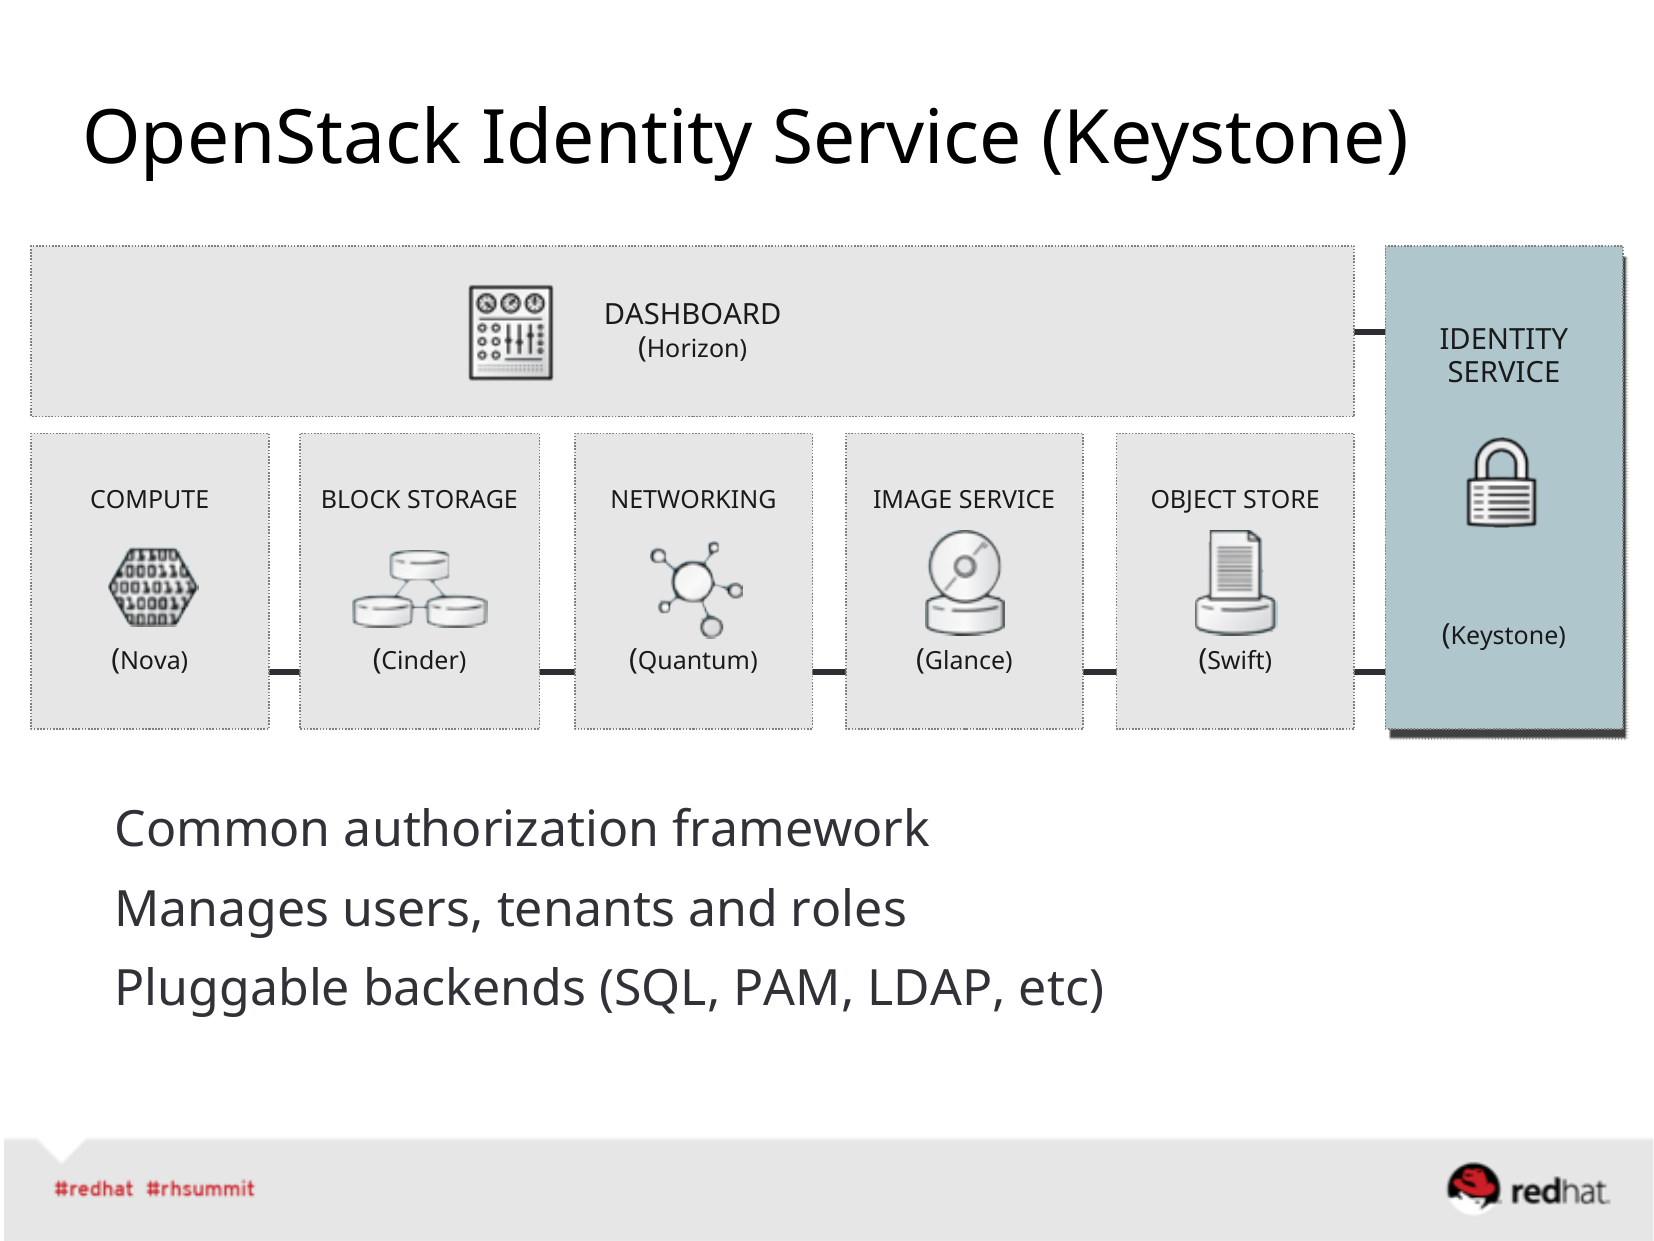

# OpenStack Identity Service (Keystone)
DASHBOARD
(Horizon)
IDENTITY SERVICE
(Keystone)
COMPUTE
(Nova)
BLOCK STORAGE
(Cinder)
NETWORKING
(Quantum)
IMAGE SERVICE
(Glance)
OBJECT STORE
(Swift)
Common authorization framework
Manages users, tenants and roles
Pluggable backends (SQL, PAM, LDAP, etc)